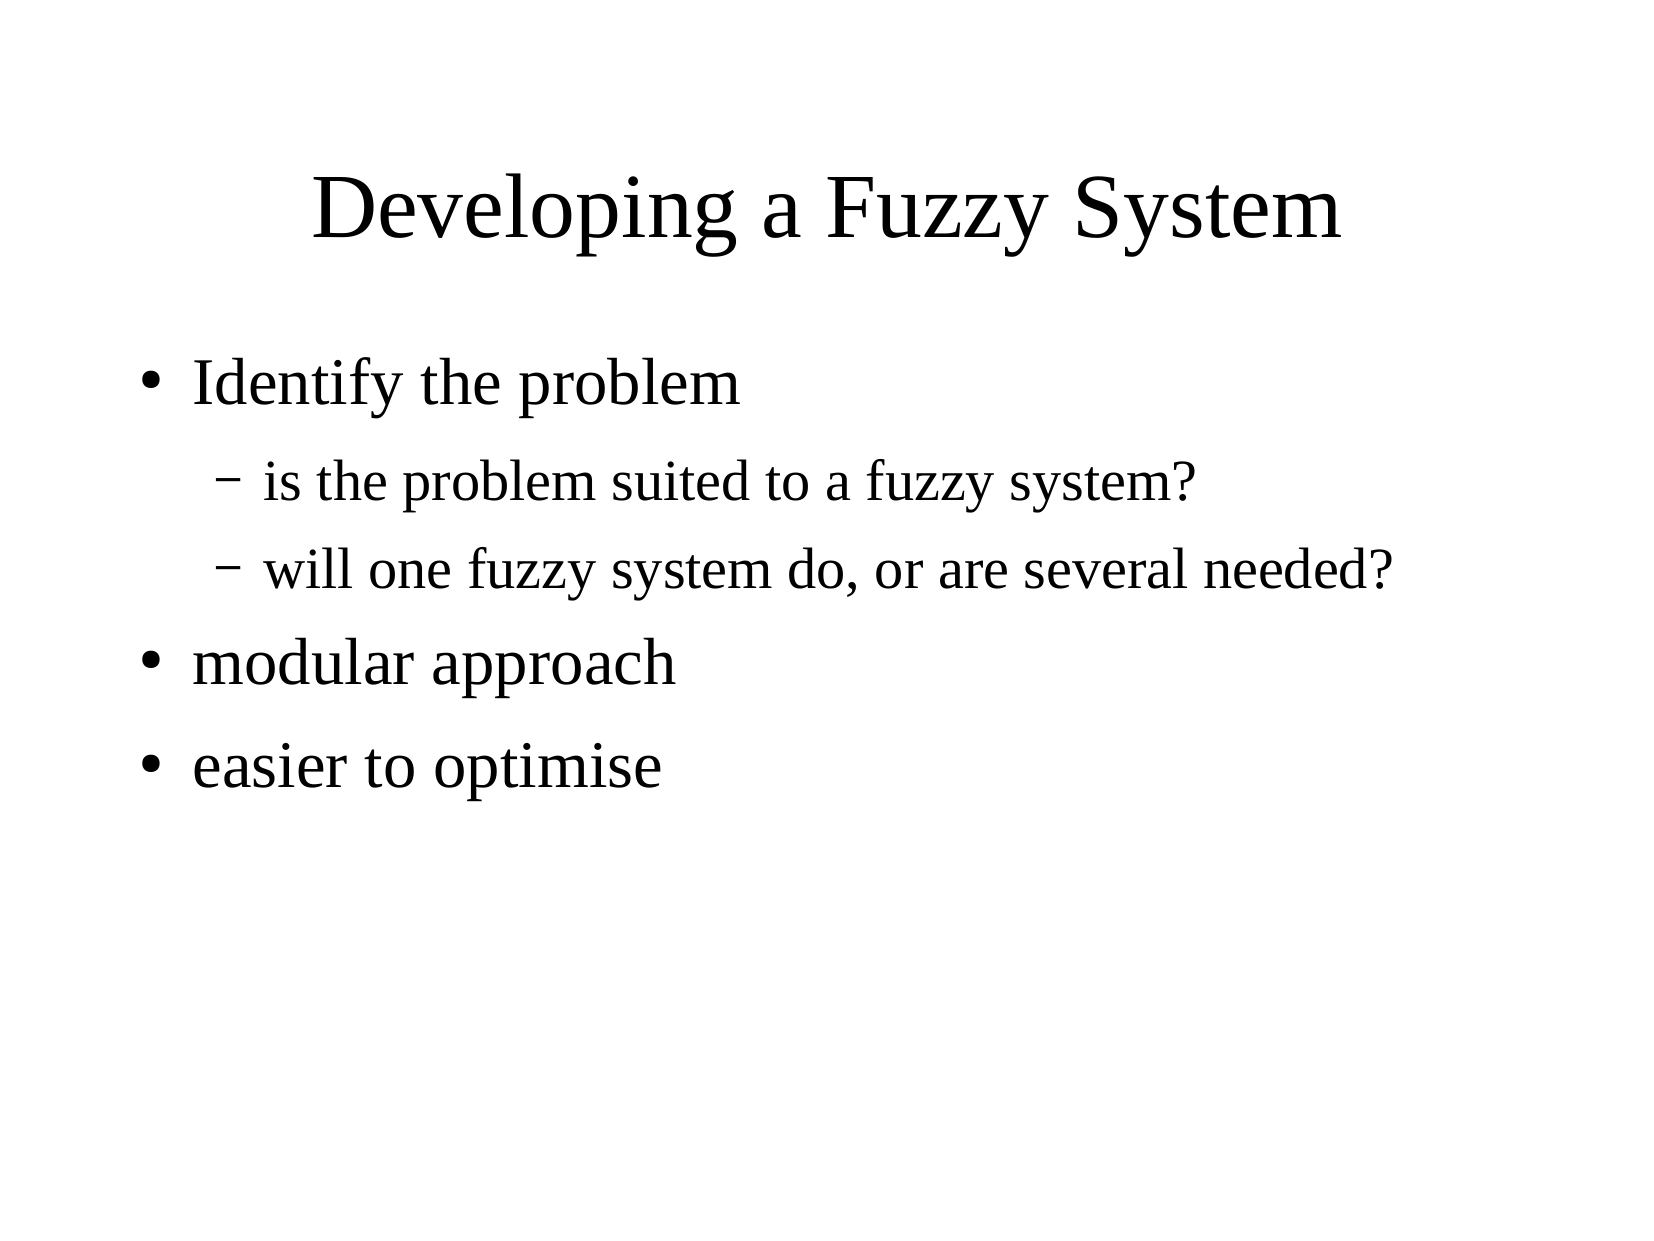

# Developing a Fuzzy System
Identify the problem
is the problem suited to a fuzzy system?
will one fuzzy system do, or are several needed?
modular approach
easier to optimise